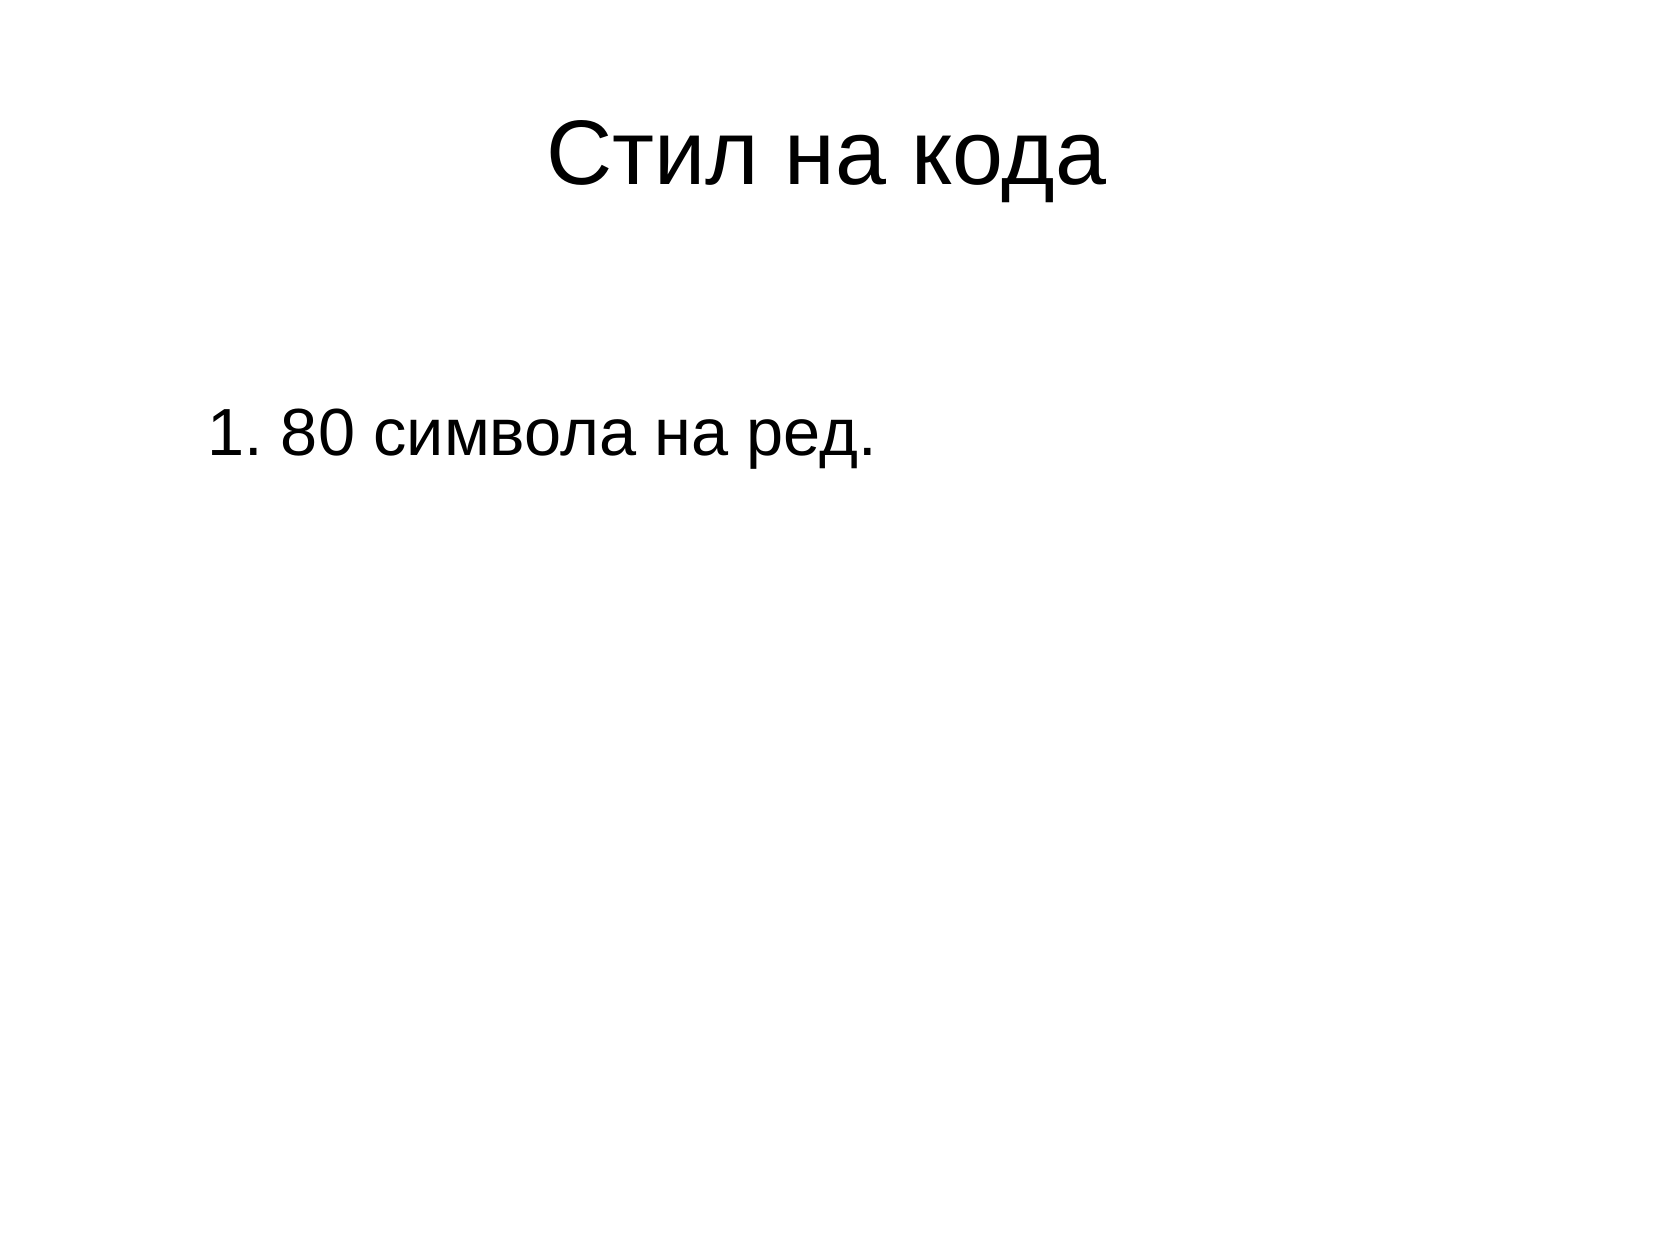

# Стил на кода
1. 80 символа на ред.